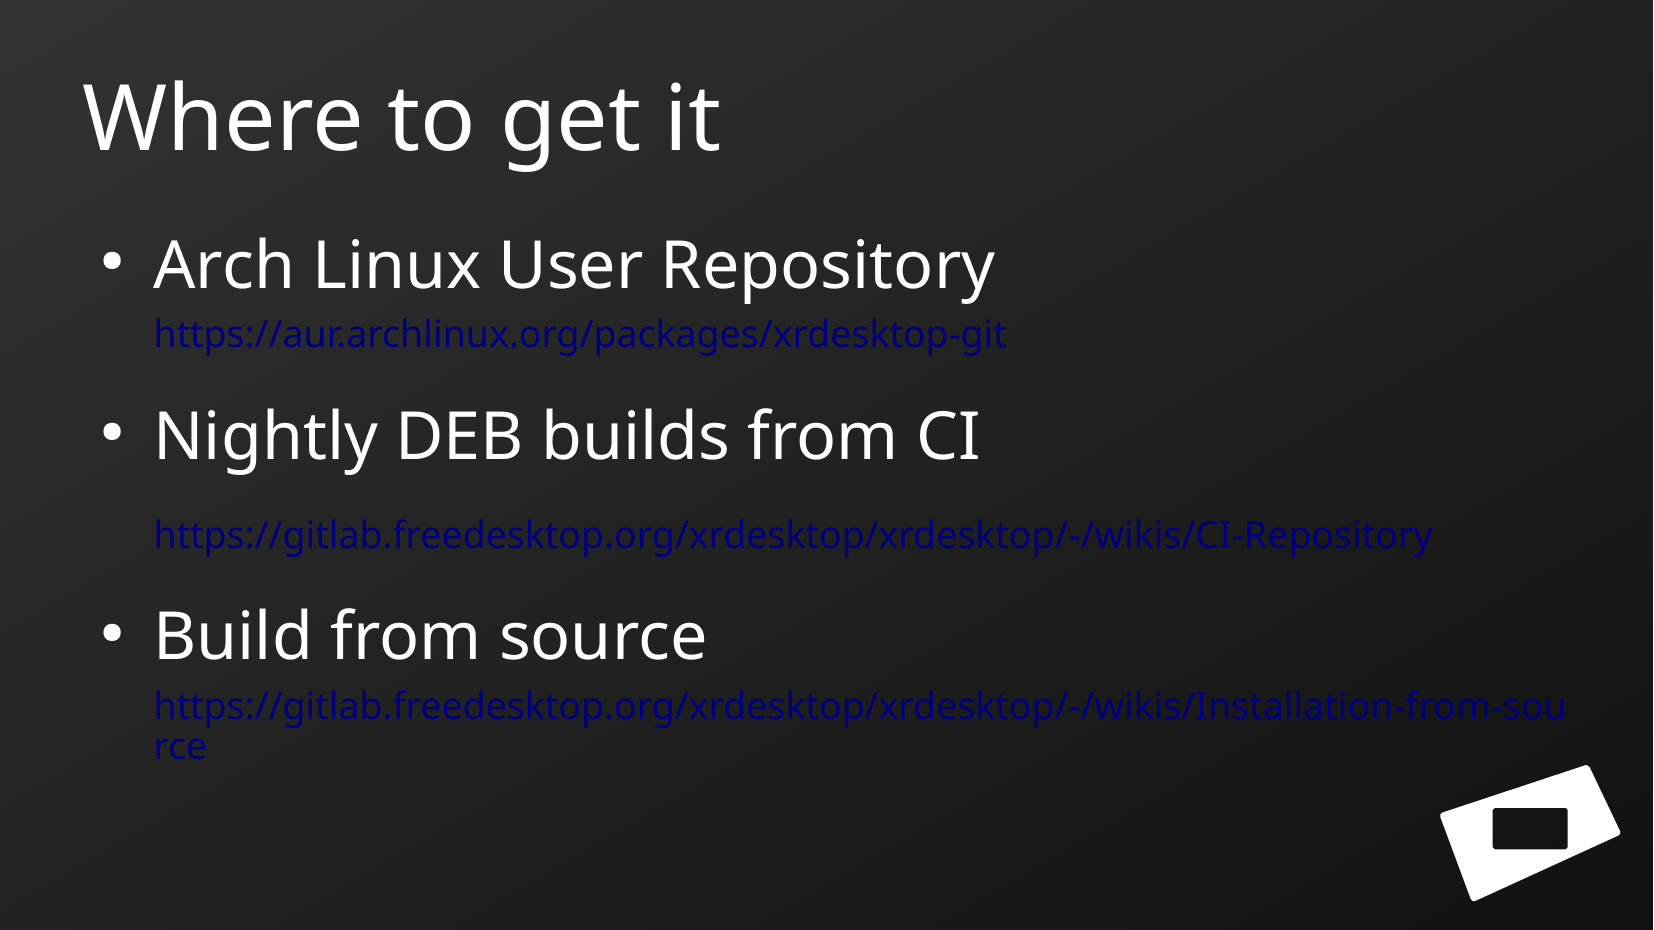

# Where to get it
Arch Linux User Repository
https://aur.archlinux.org/packages/xrdesktop-git
Nightly DEB builds from CI
https://gitlab.freedesktop.org/xrdesktop/xrdesktop/-/wikis/CI-Repository
Build from source
https://gitlab.freedesktop.org/xrdesktop/xrdesktop/-/wikis/Installation-from-source